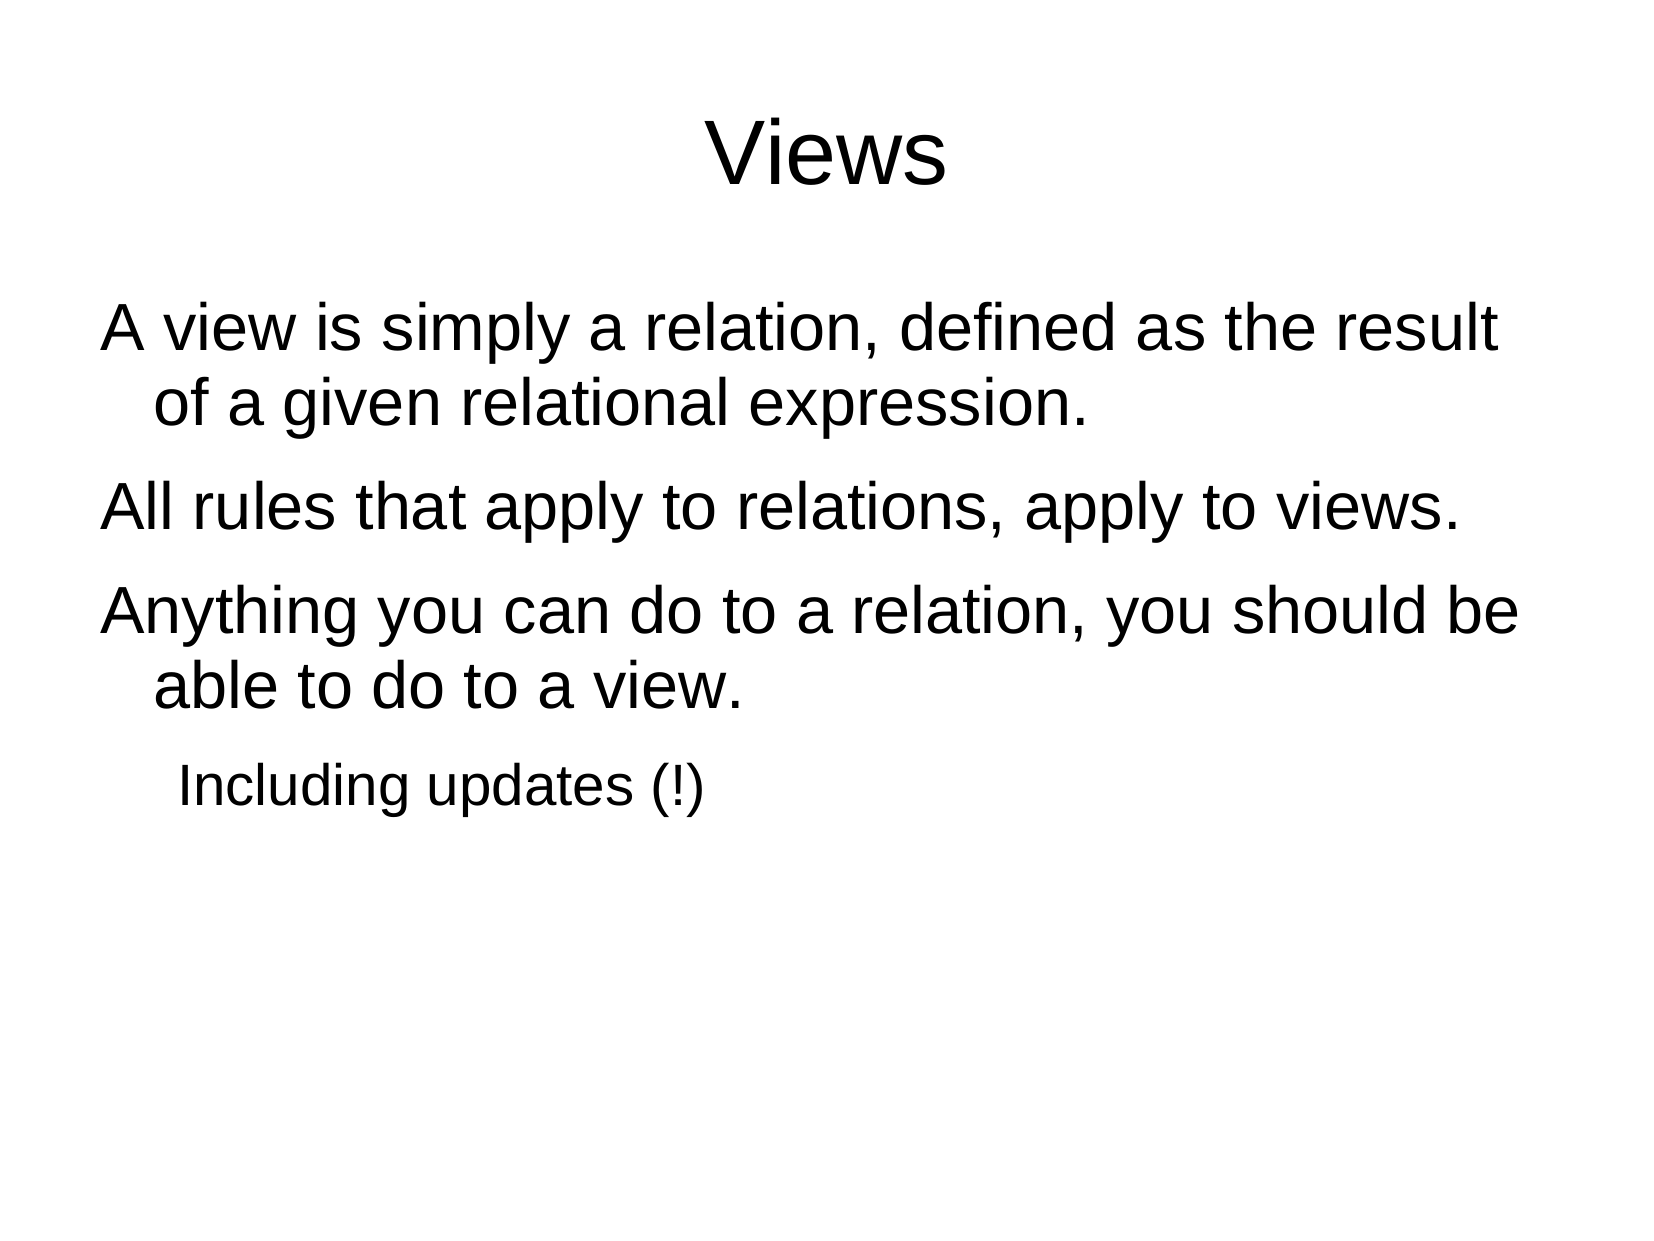

# Views
A view is simply a relation, defined as the result of a given relational expression.
All rules that apply to relations, apply to views.
Anything you can do to a relation, you should be able to do to a view.
Including updates (!)